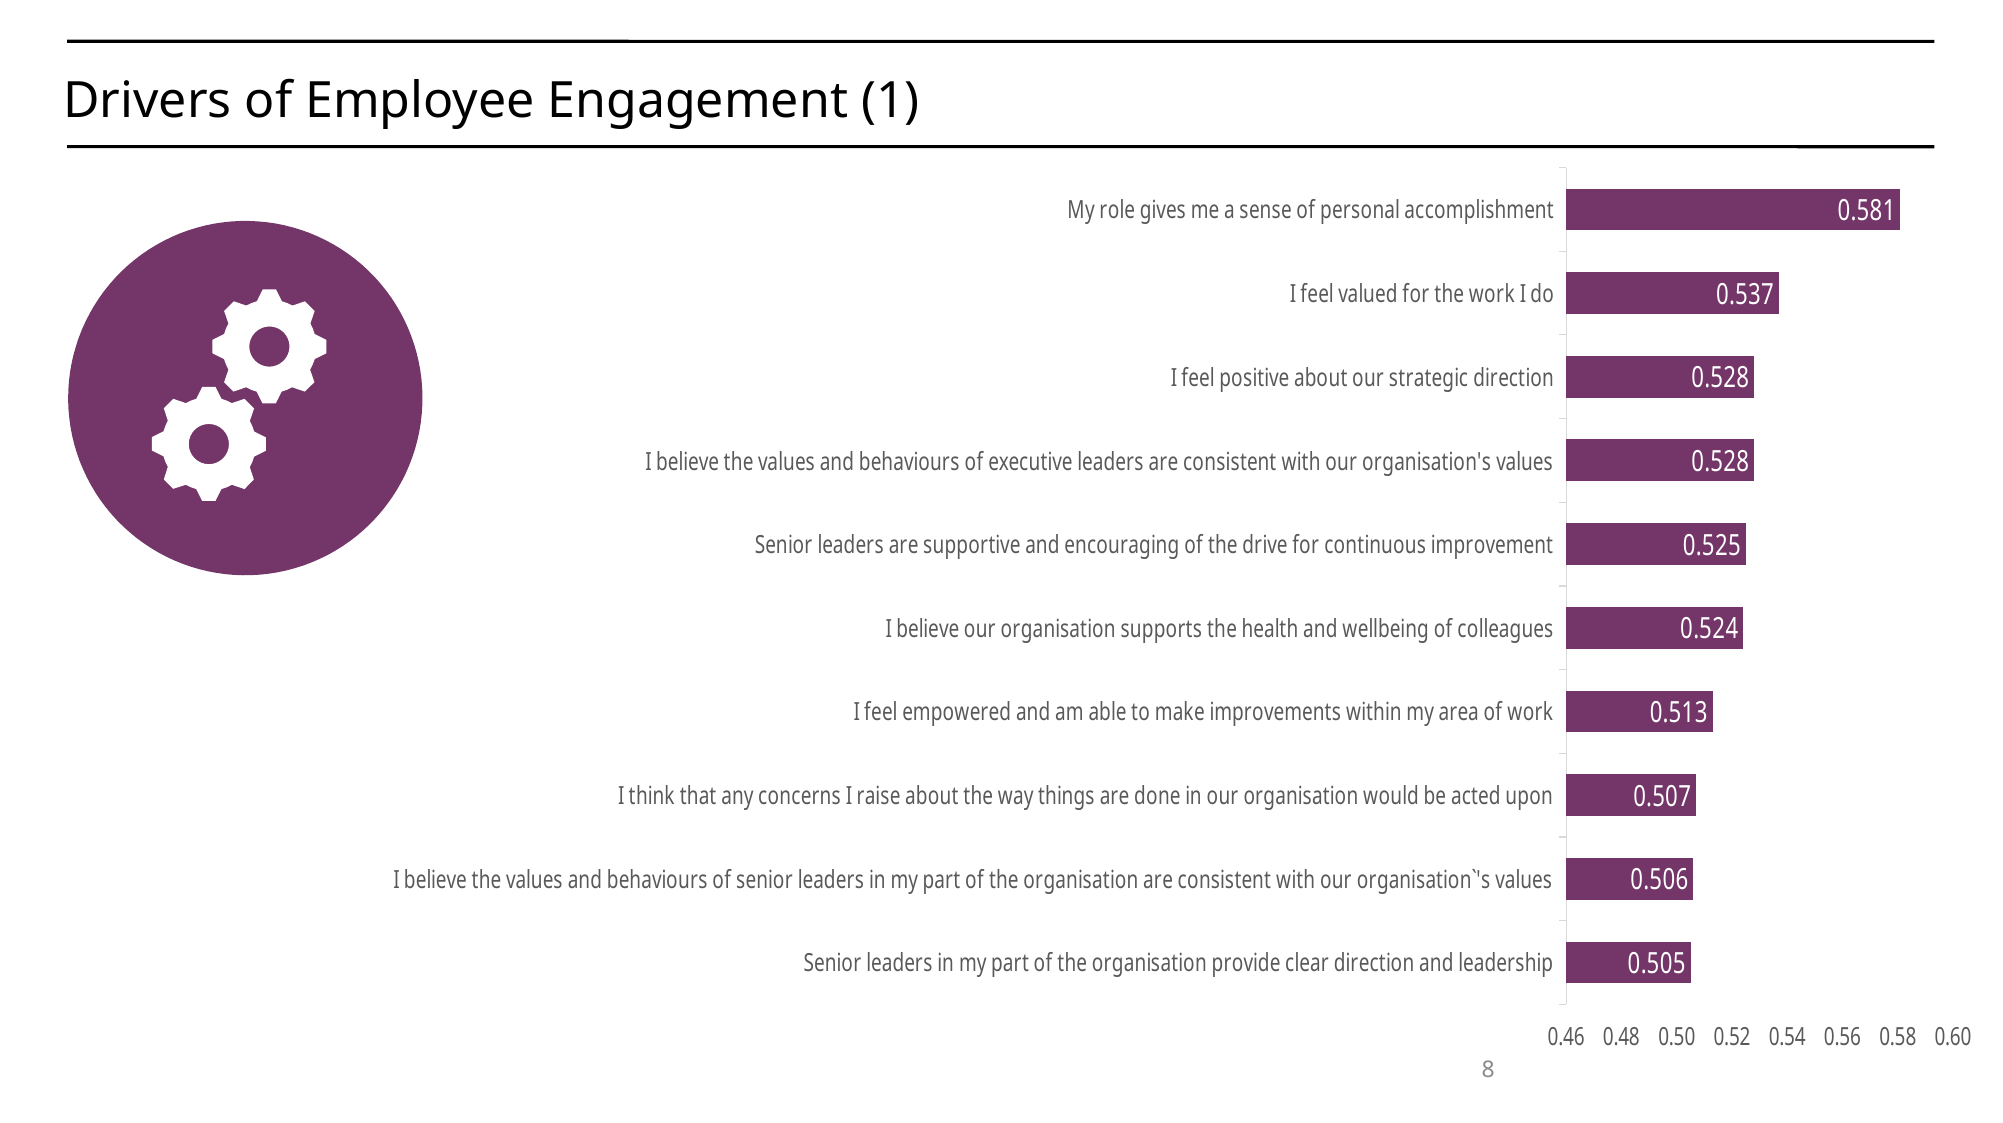

# Drivers of Employee Engagement (1)
### Chart
| Category | x |
|---|---|
| My role gives me a sense of personal accomplishment | 0.581 |
| I feel valued for the work I do | 0.537 |
| I feel positive about our strategic direction | 0.528 |
| I believe the values and behaviours of executive leaders are consistent with our organisation's values | 0.528 |
| Senior leaders are supportive and encouraging of the drive for continuous improvement | 0.525 |
| I believe our organisation supports the health and wellbeing of colleagues | 0.524 |
| I feel empowered and am able to make improvements within my area of work | 0.513 |
| I think that any concerns I raise about the way things are done in our organisation would be acted upon | 0.507 |
| I believe the values and behaviours of senior leaders in my part of the organisation are consistent with our organisation`'s values | 0.506 |
| Senior leaders in my part of the organisation provide clear direction and leadership | 0.505 |
7